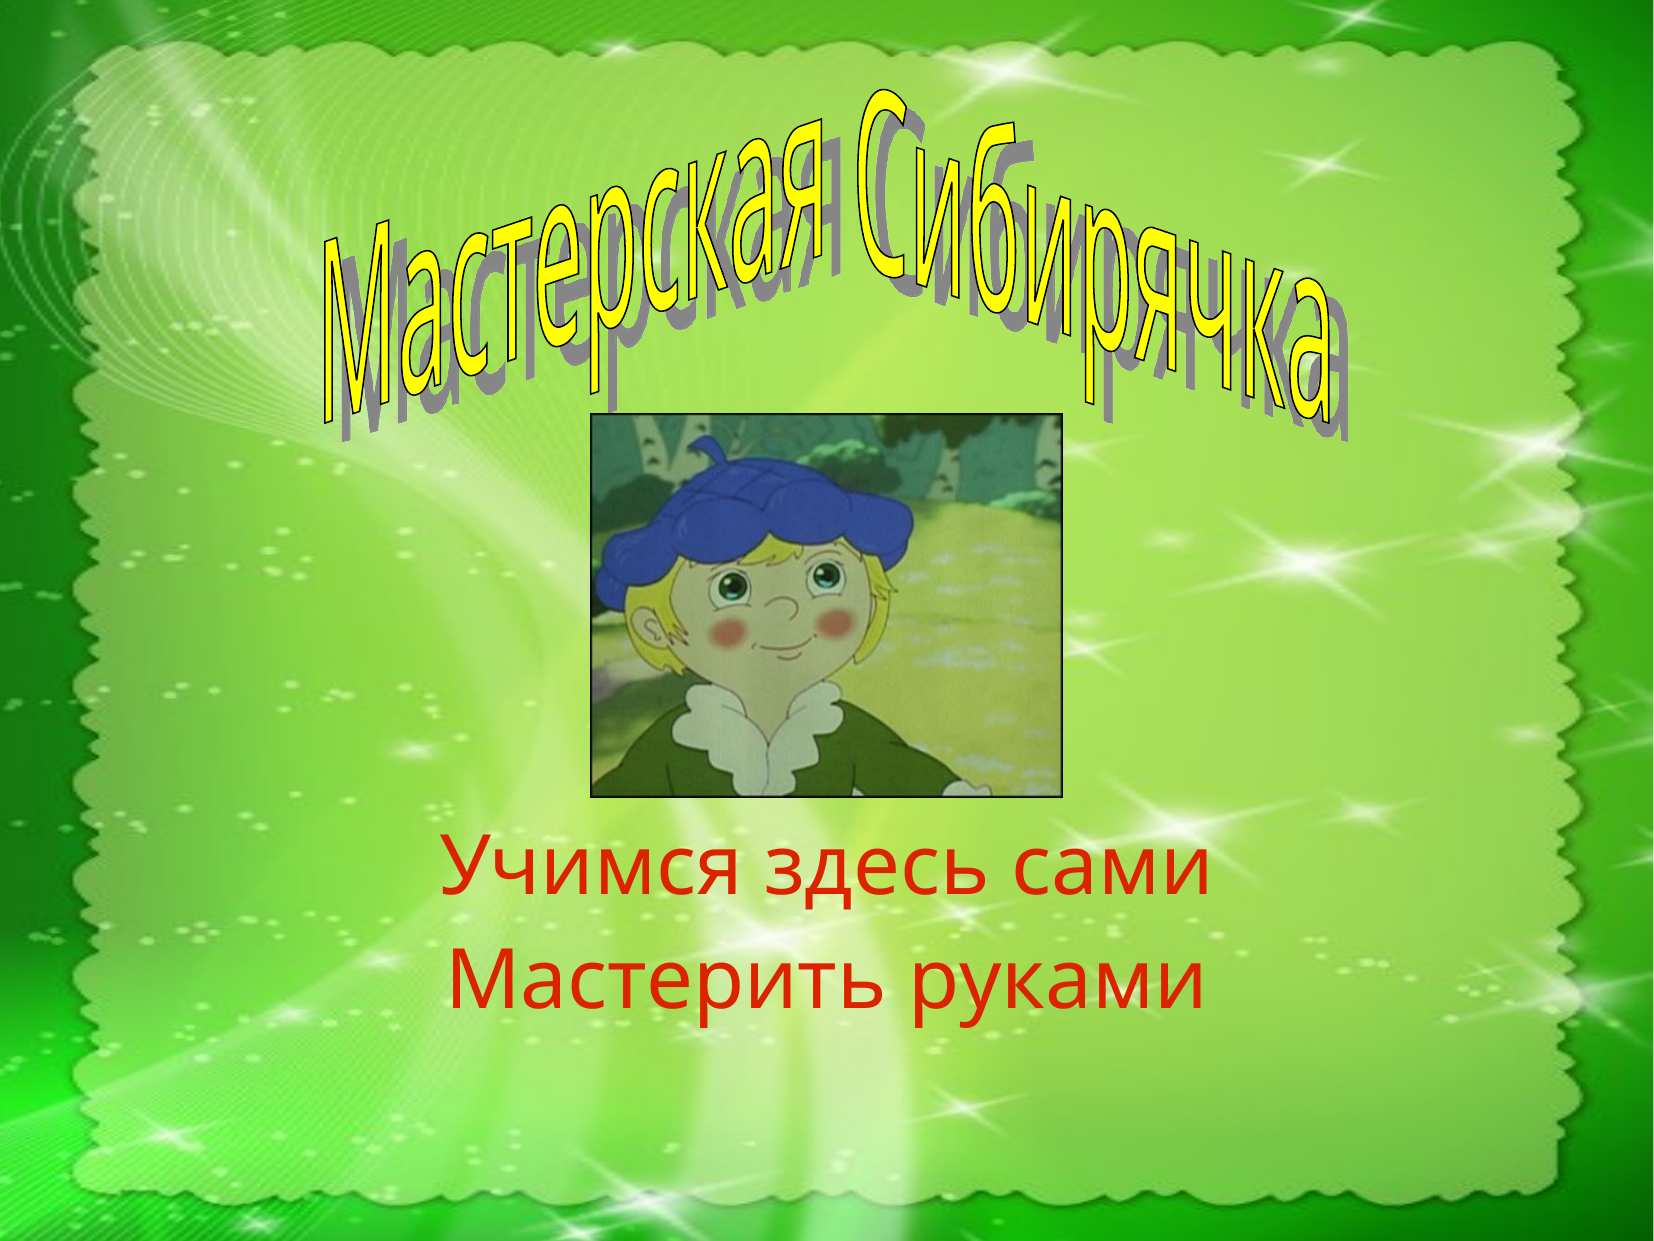

# Учимся здесь сами
Мастерить руками
Мастерская Сибирячка